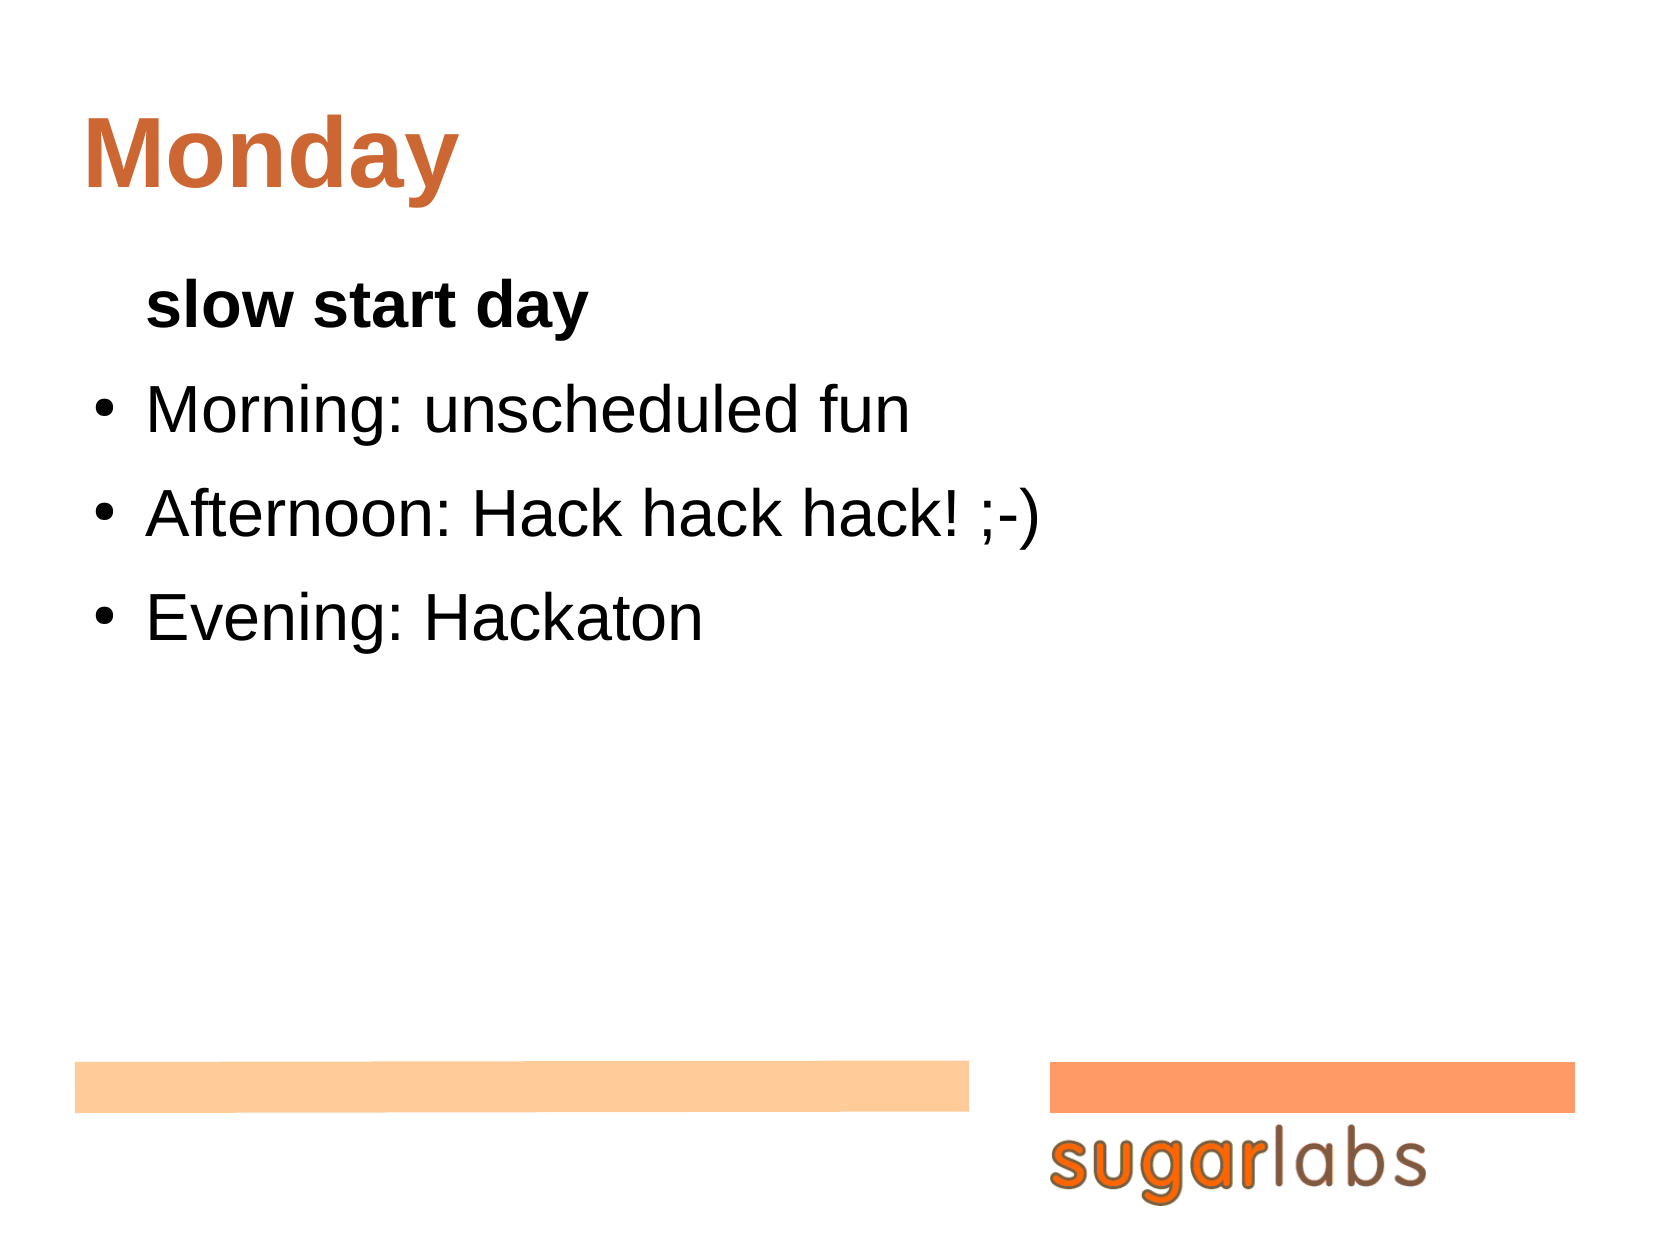

# Monday
slow start day
Morning: unscheduled fun
Afternoon: Hack hack hack! ;-)
Evening: Hackaton